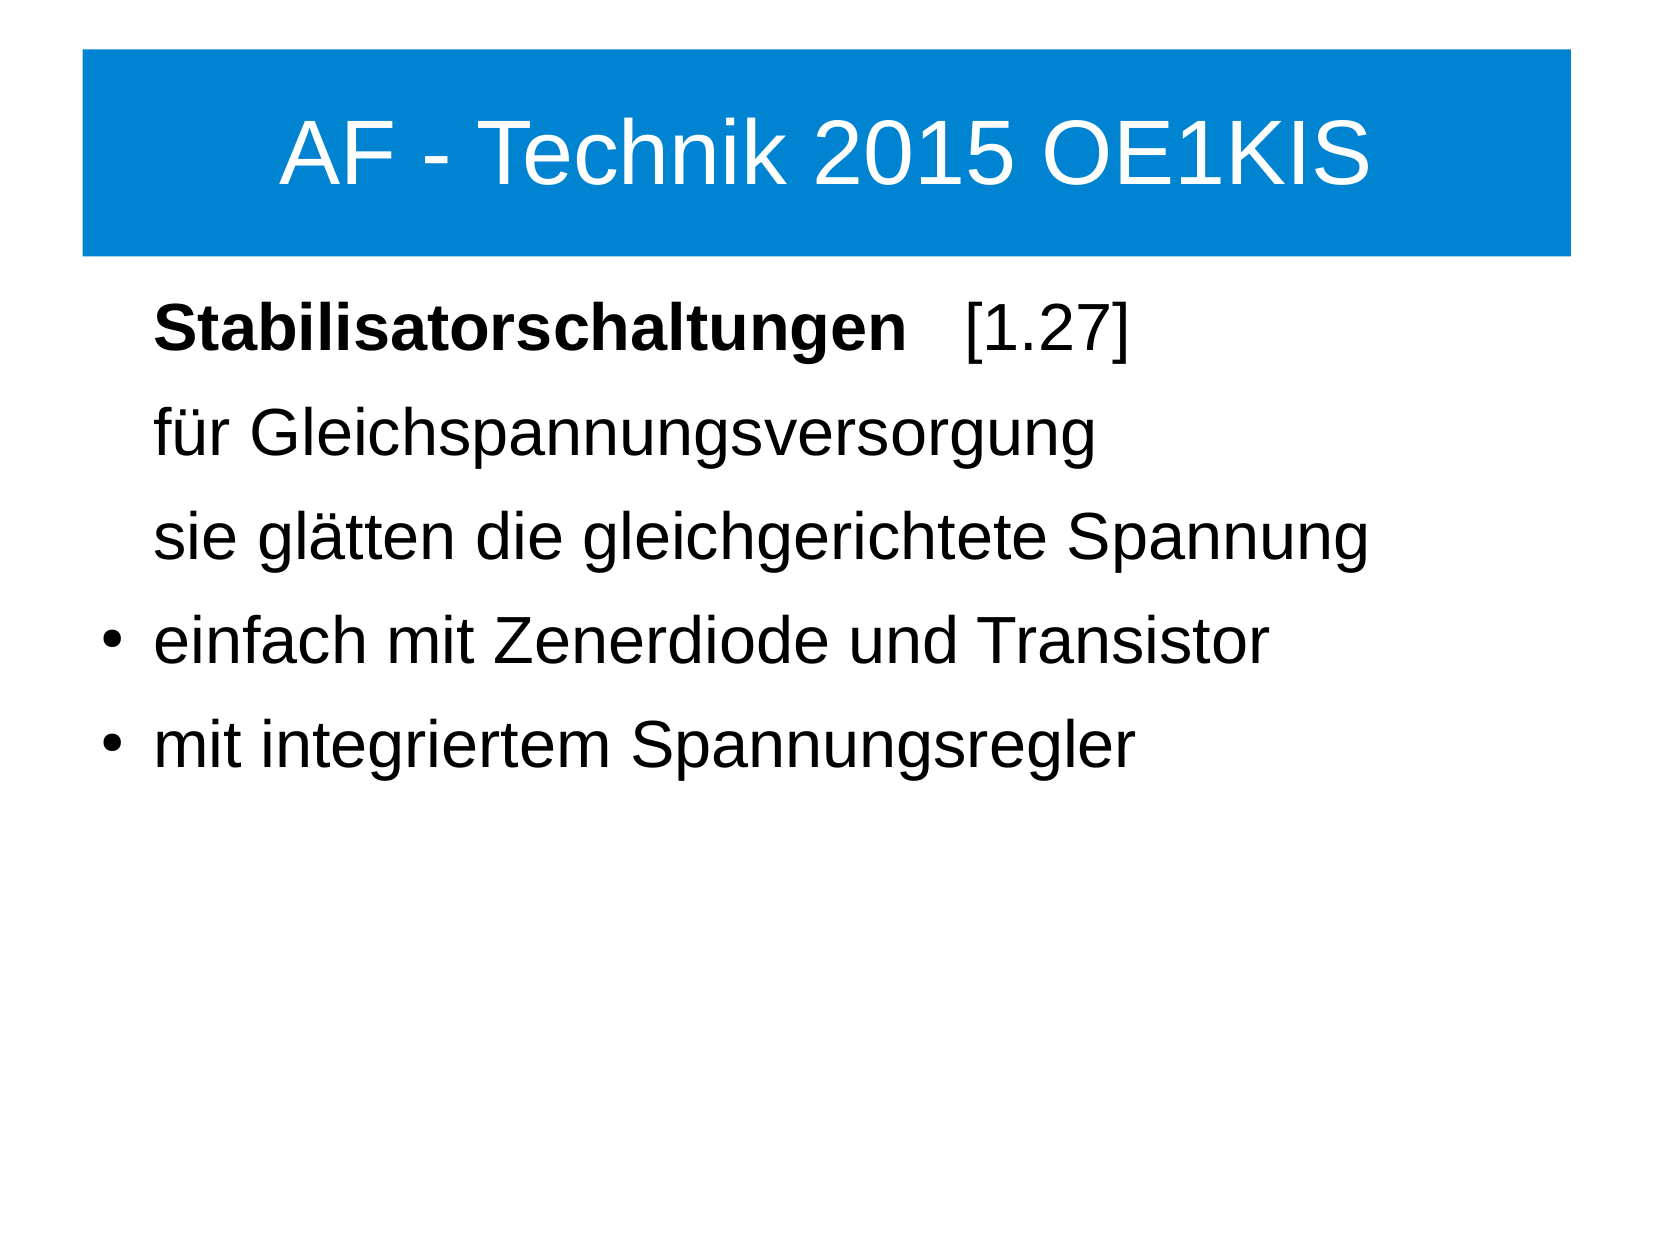

#
AF - Technik 2015 OE1KIS
Stabilisatorschaltungen [1.27]
für Gleichspannungsversorgung
sie glätten die gleichgerichtete Spannung
einfach mit Zenerdiode und Transistor
mit integriertem Spannungsregler